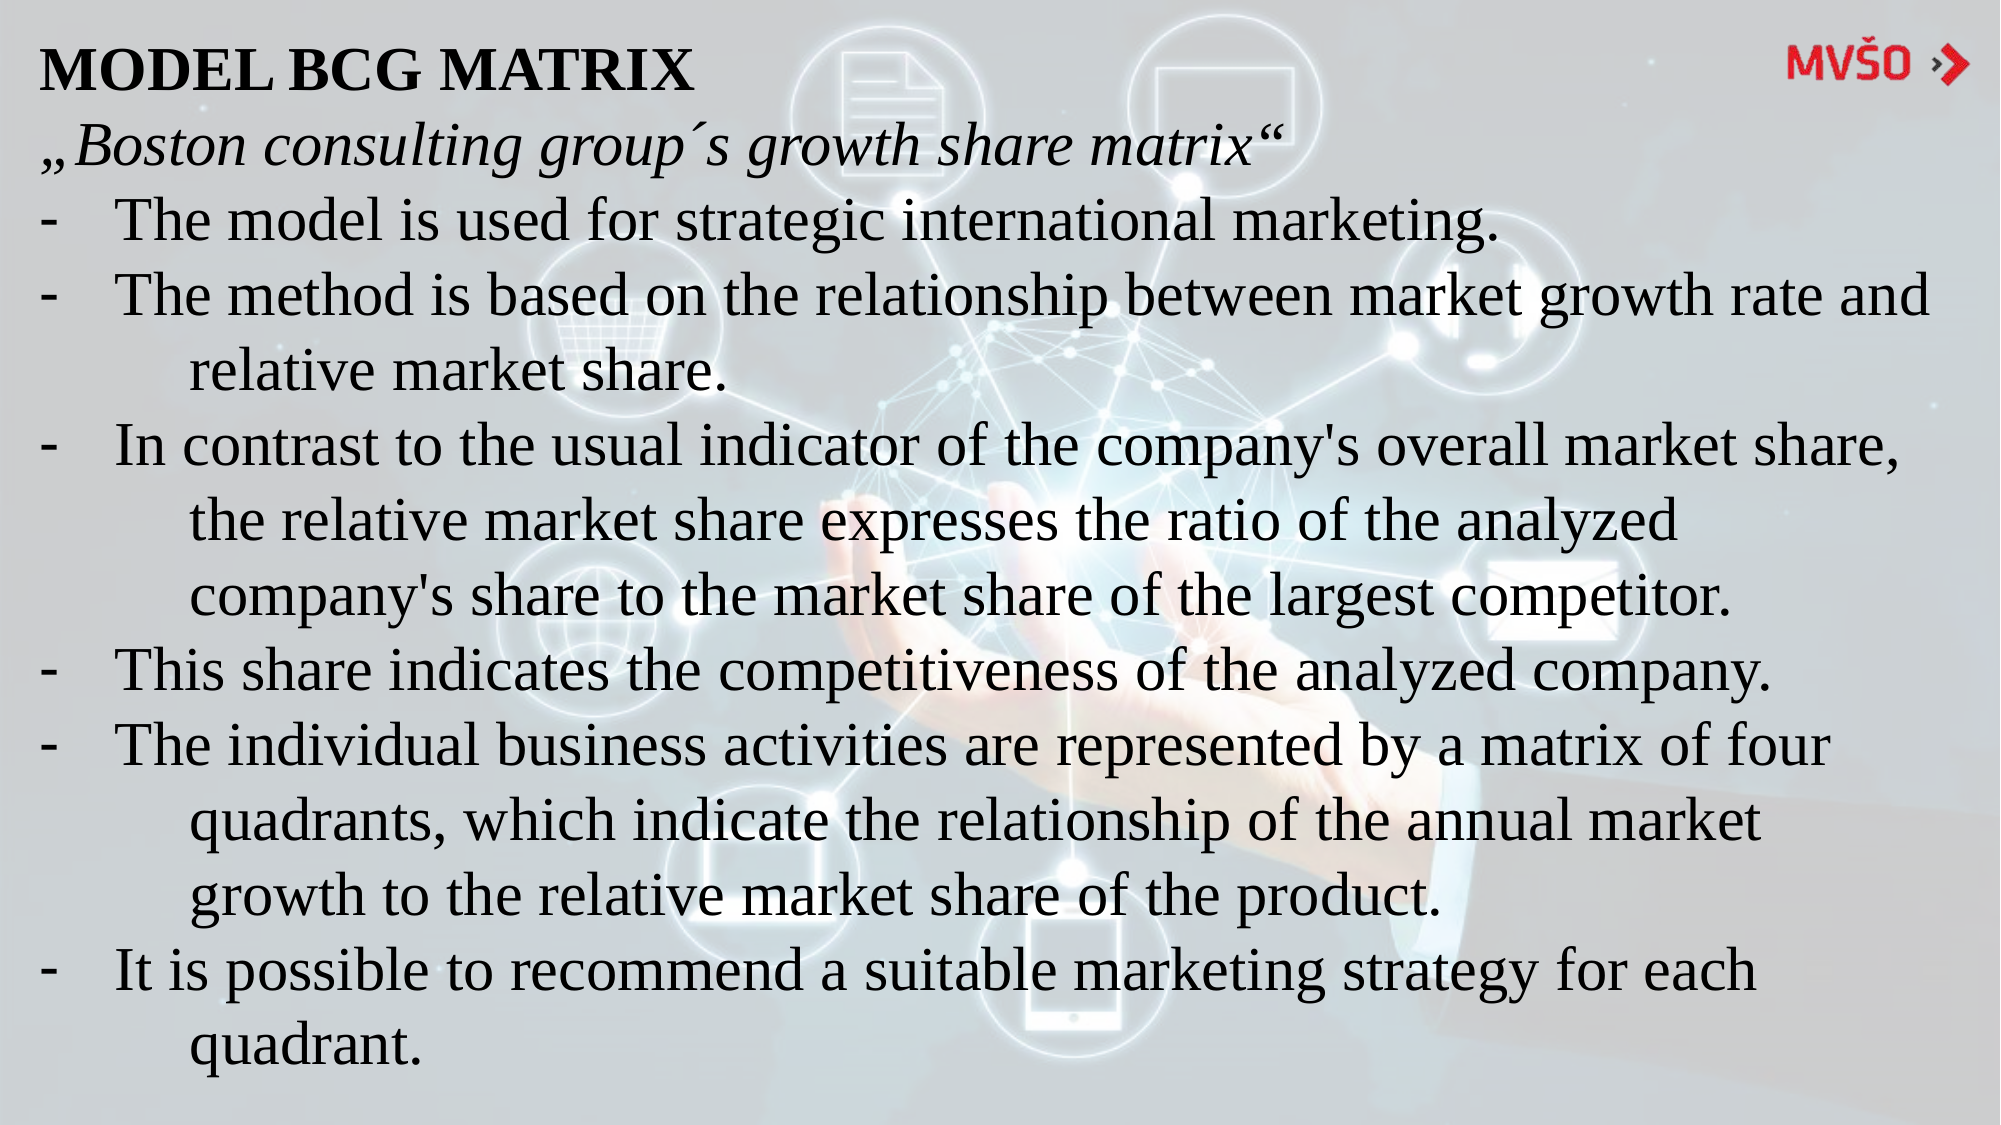

MODEL BCG MATRIX
„Boston consulting group´s growth share matrix“
The model is used for strategic international marketing.
The method is based on the relationship between market growth rate and relative market share.
In contrast to the usual indicator of the company's overall market share, the relative market share expresses the ratio of the analyzed company's share to the market share of the largest competitor.
This share indicates the competitiveness of the analyzed company.
The individual business activities are represented by a matrix of four quadrants, which indicate the relationship of the annual market growth to the relative market share of the product.
It is possible to recommend a suitable marketing strategy for each quadrant.